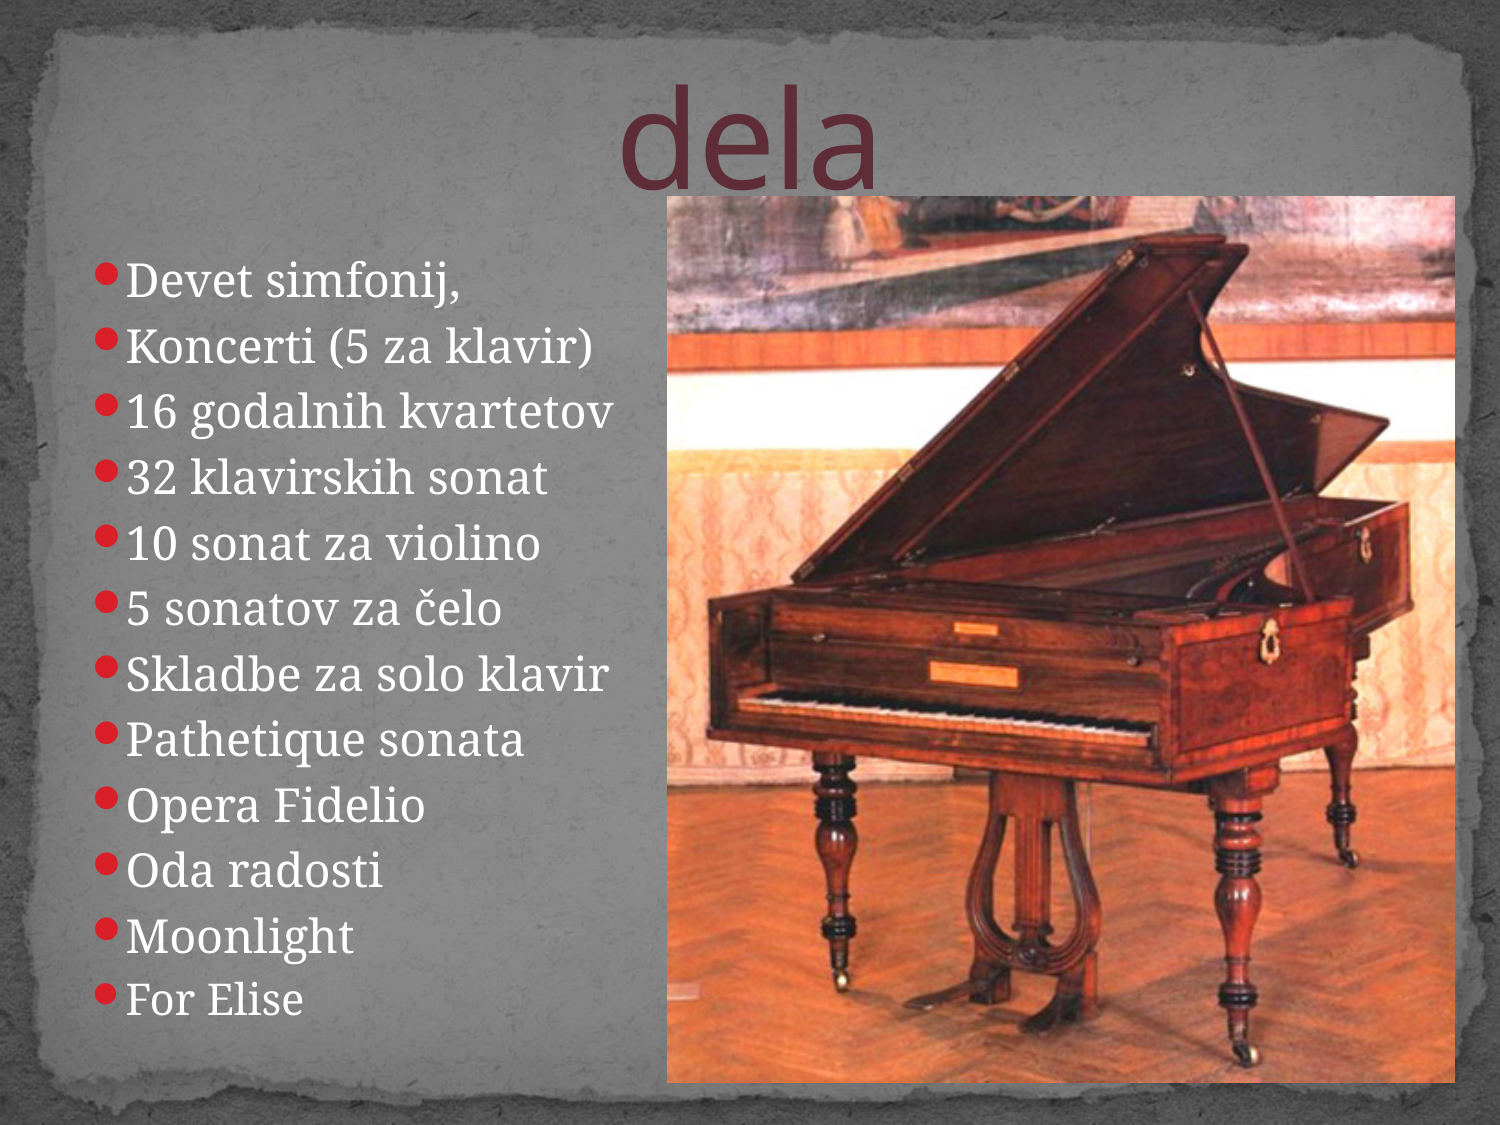

dela
# Devet simfonij,
Koncerti (5 za klavir)
16 godalnih kvartetov
32 klavirskih sonat
10 sonat za violino
5 sonatov za čelo
Skladbe za solo klavir
Pathetique sonata
Opera Fidelio
Oda radosti
Moonlight
For Elise